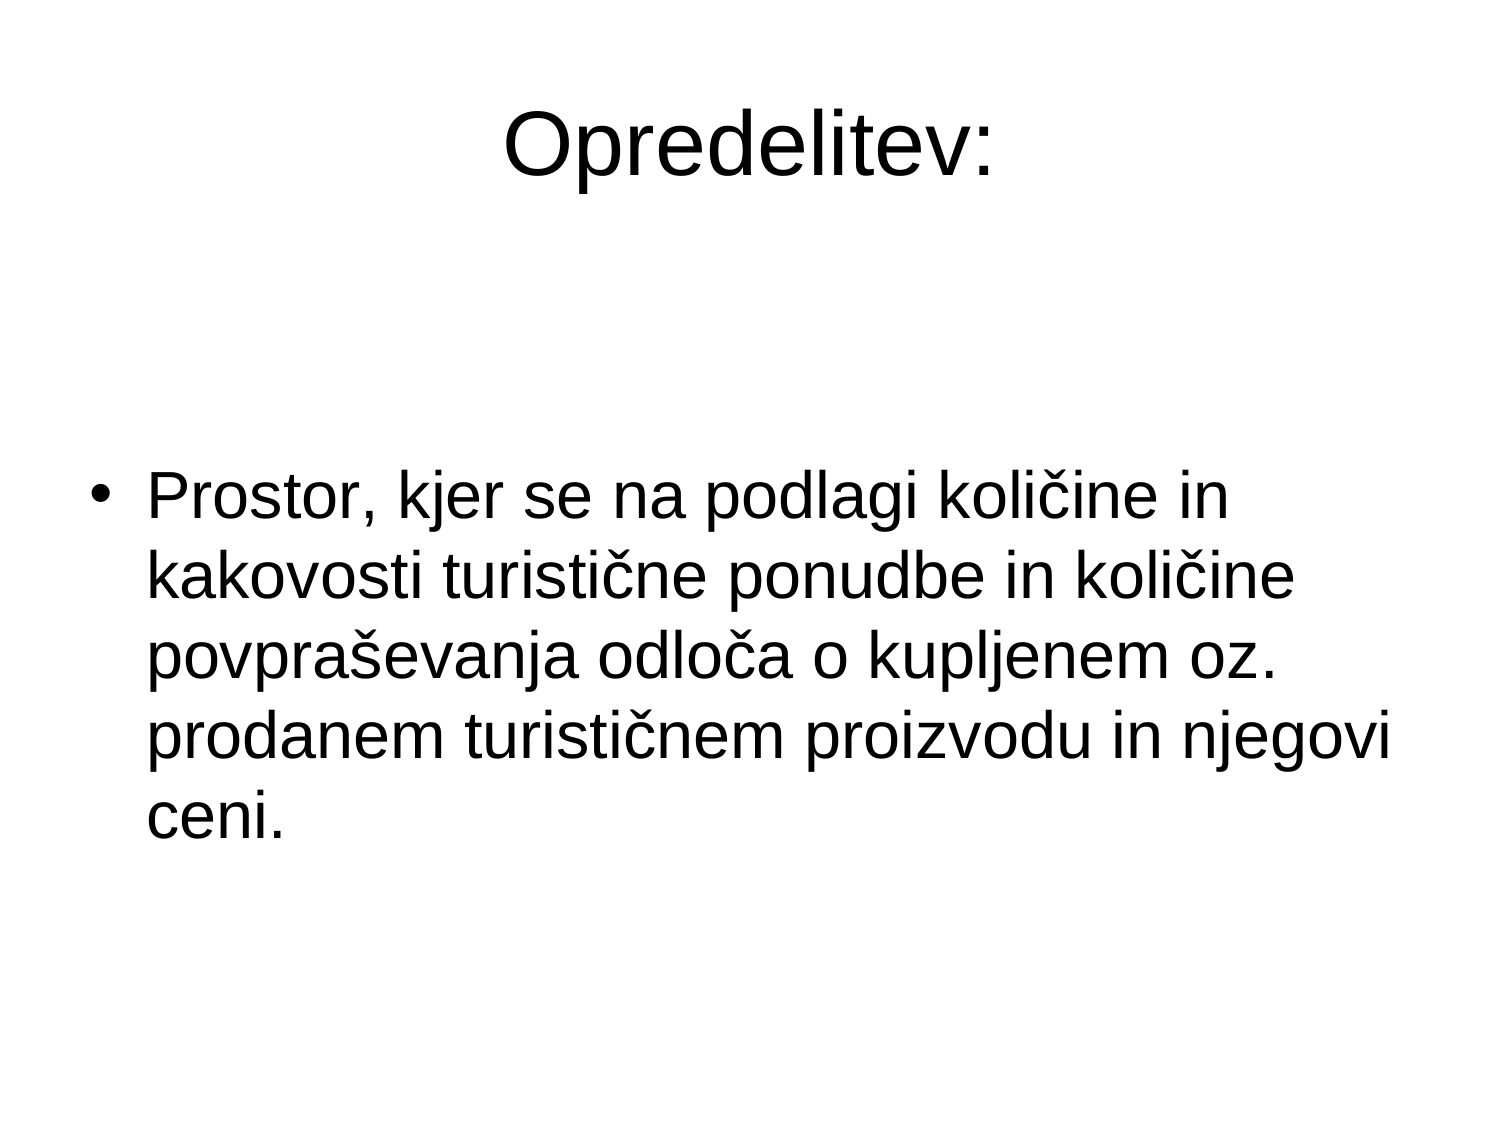

# Opredelitev:
Prostor, kjer se na podlagi količine in kakovosti turistične ponudbe in količine povpraševanja odloča o kupljenem oz. prodanem turističnem proizvodu in njegovi ceni.